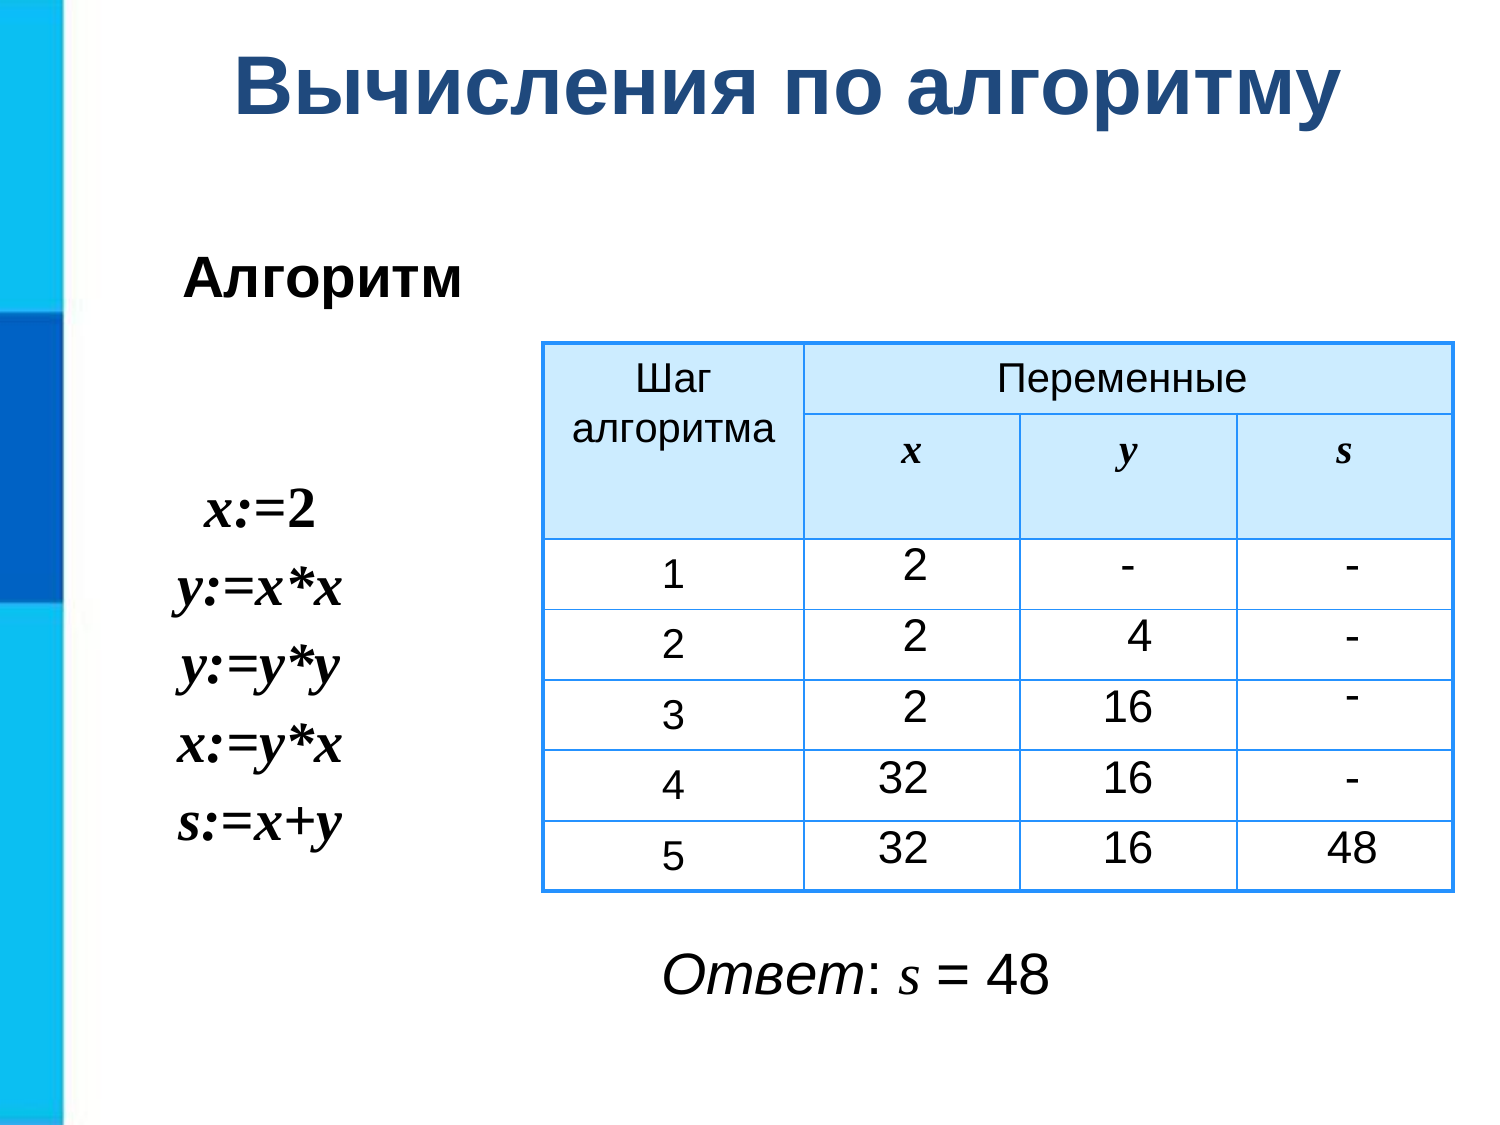

Вычисления по алгоритму
Алгоритм
| Шаг алгоритма | Переменные | | |
| --- | --- | --- | --- |
| | x | y | s |
| 1 | | | |
| 2 | | | |
| 3 | | | |
| 4 | | | |
| 5 | | | |
х:=2
у:=х*х
у:=у*у
х:=у*х
s:=x+y
2
-
-
2
4
-
-
2
16
32
16
-
32
16
48
Ответ: s = 48